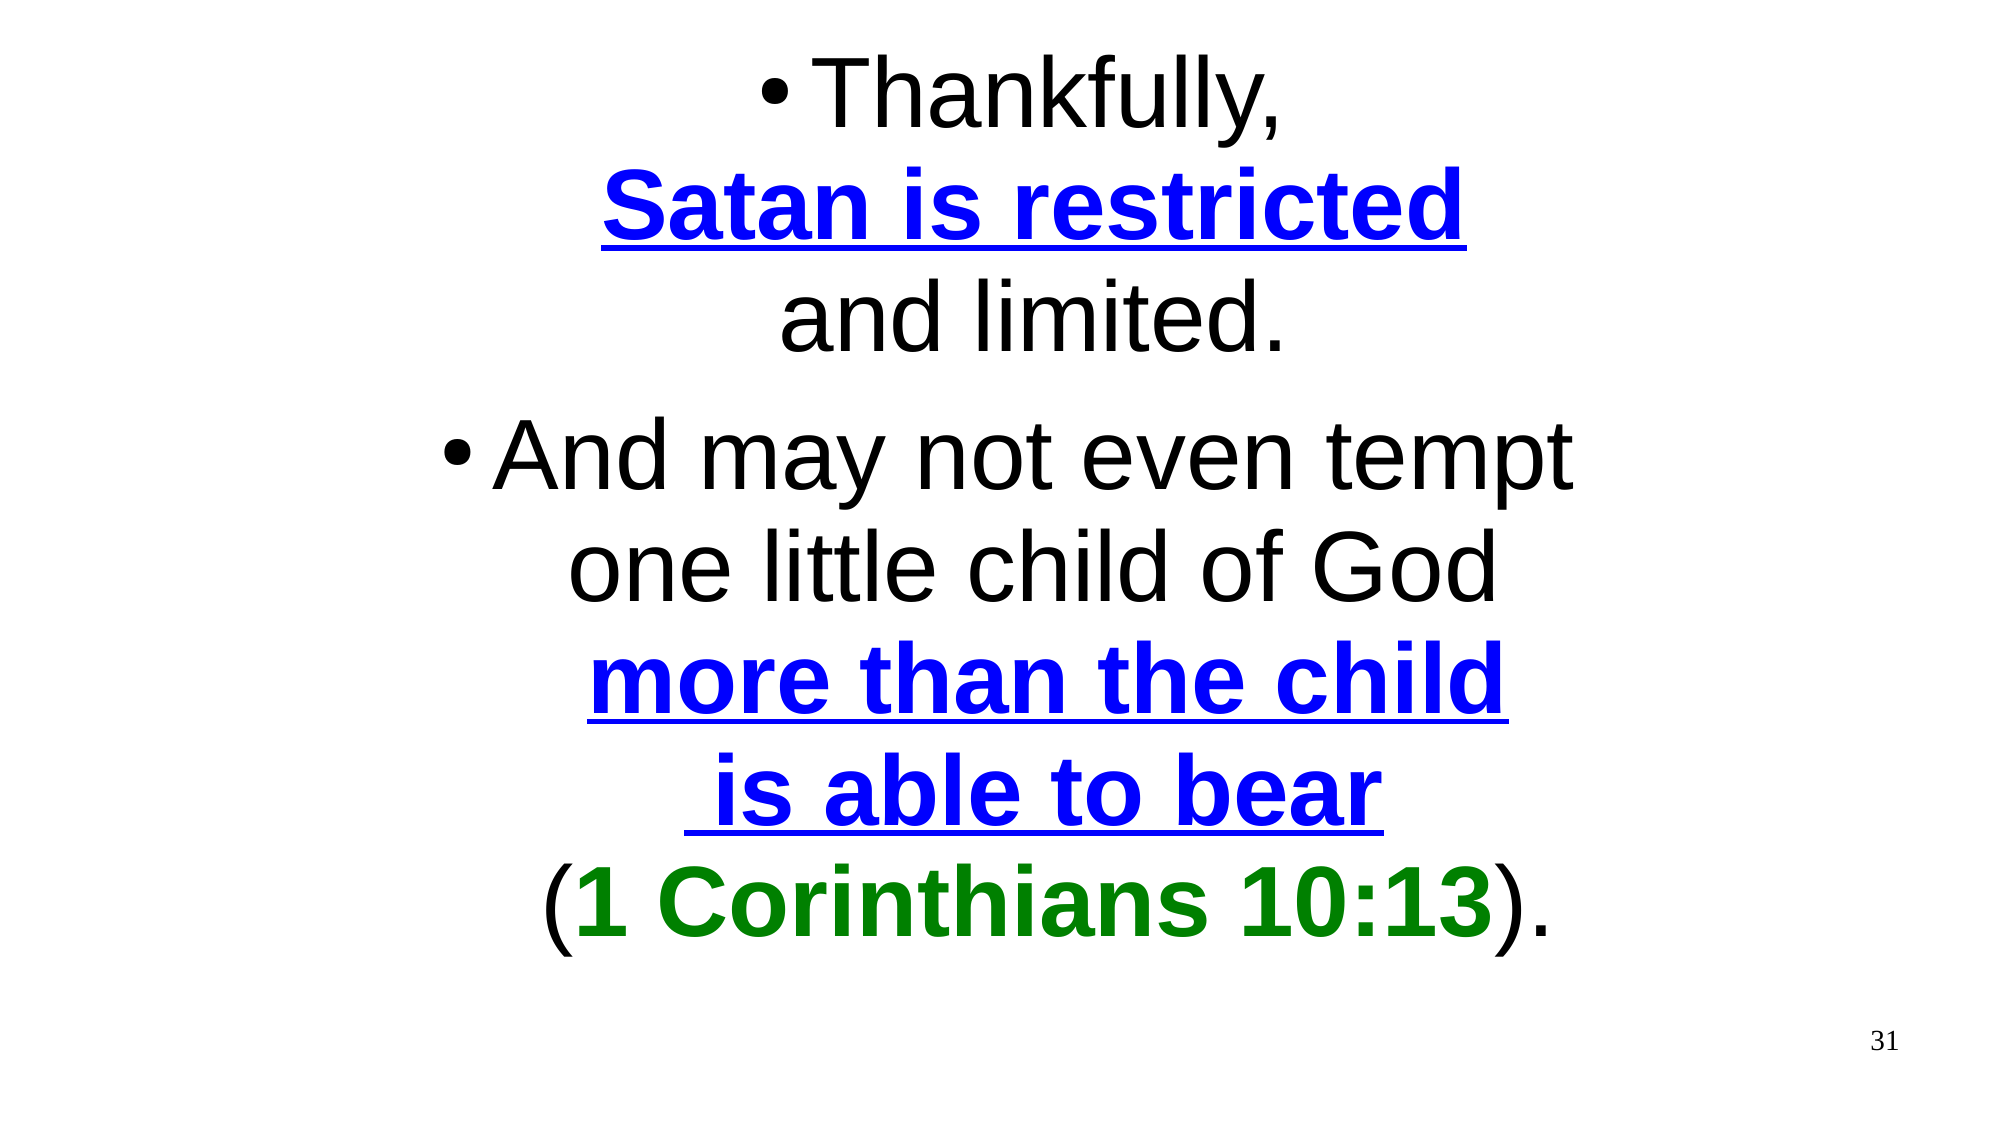

# Thankfully, Satan is restricted and limited.
And may not even tempt
one little child of God
more than the child
 is able to bear
(1 Corinthians 10:13).
31